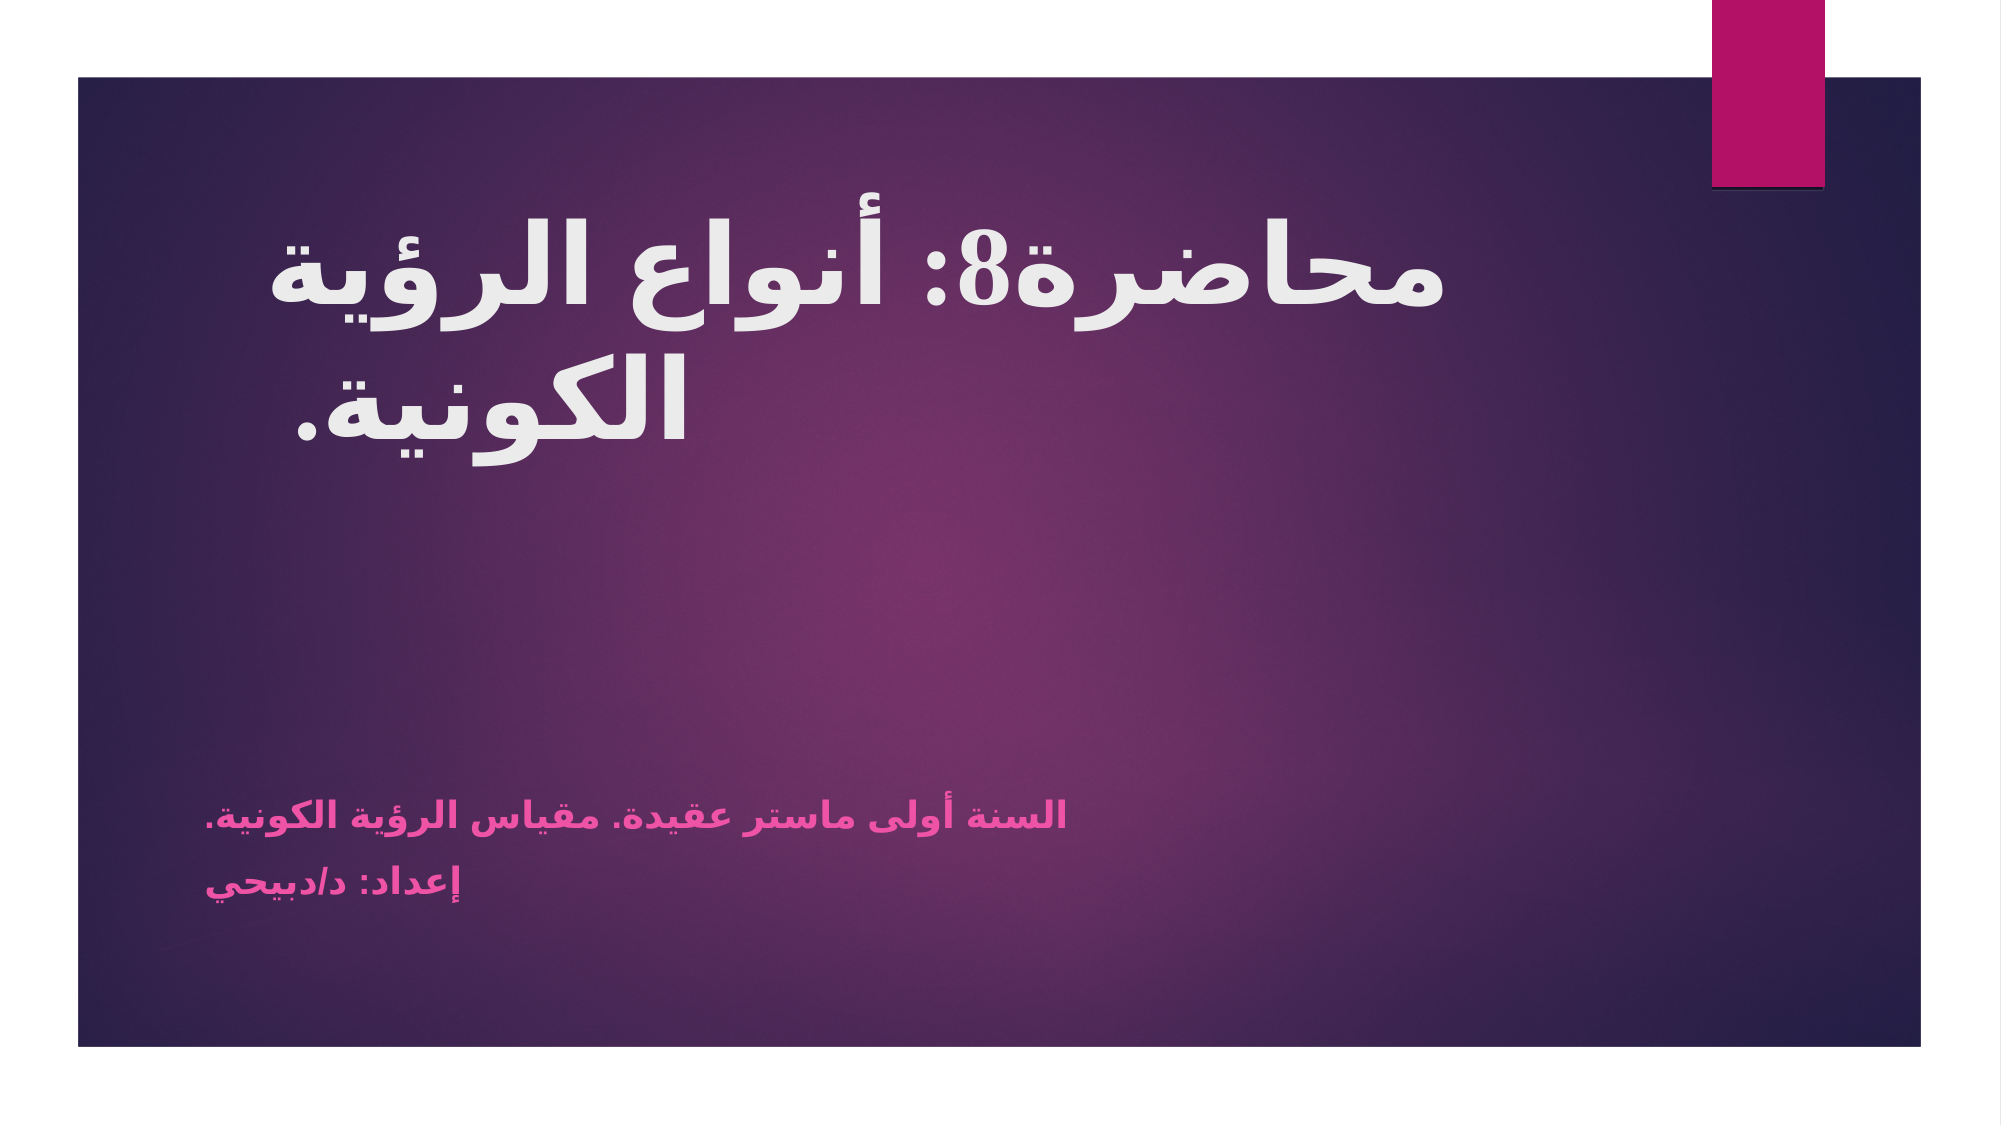

# محاضرة8: أنواع الرؤية الكونية.
السنة أولى ماستر عقيدة. مقياس الرؤية الكونية.
إعداد: د/دبيحي